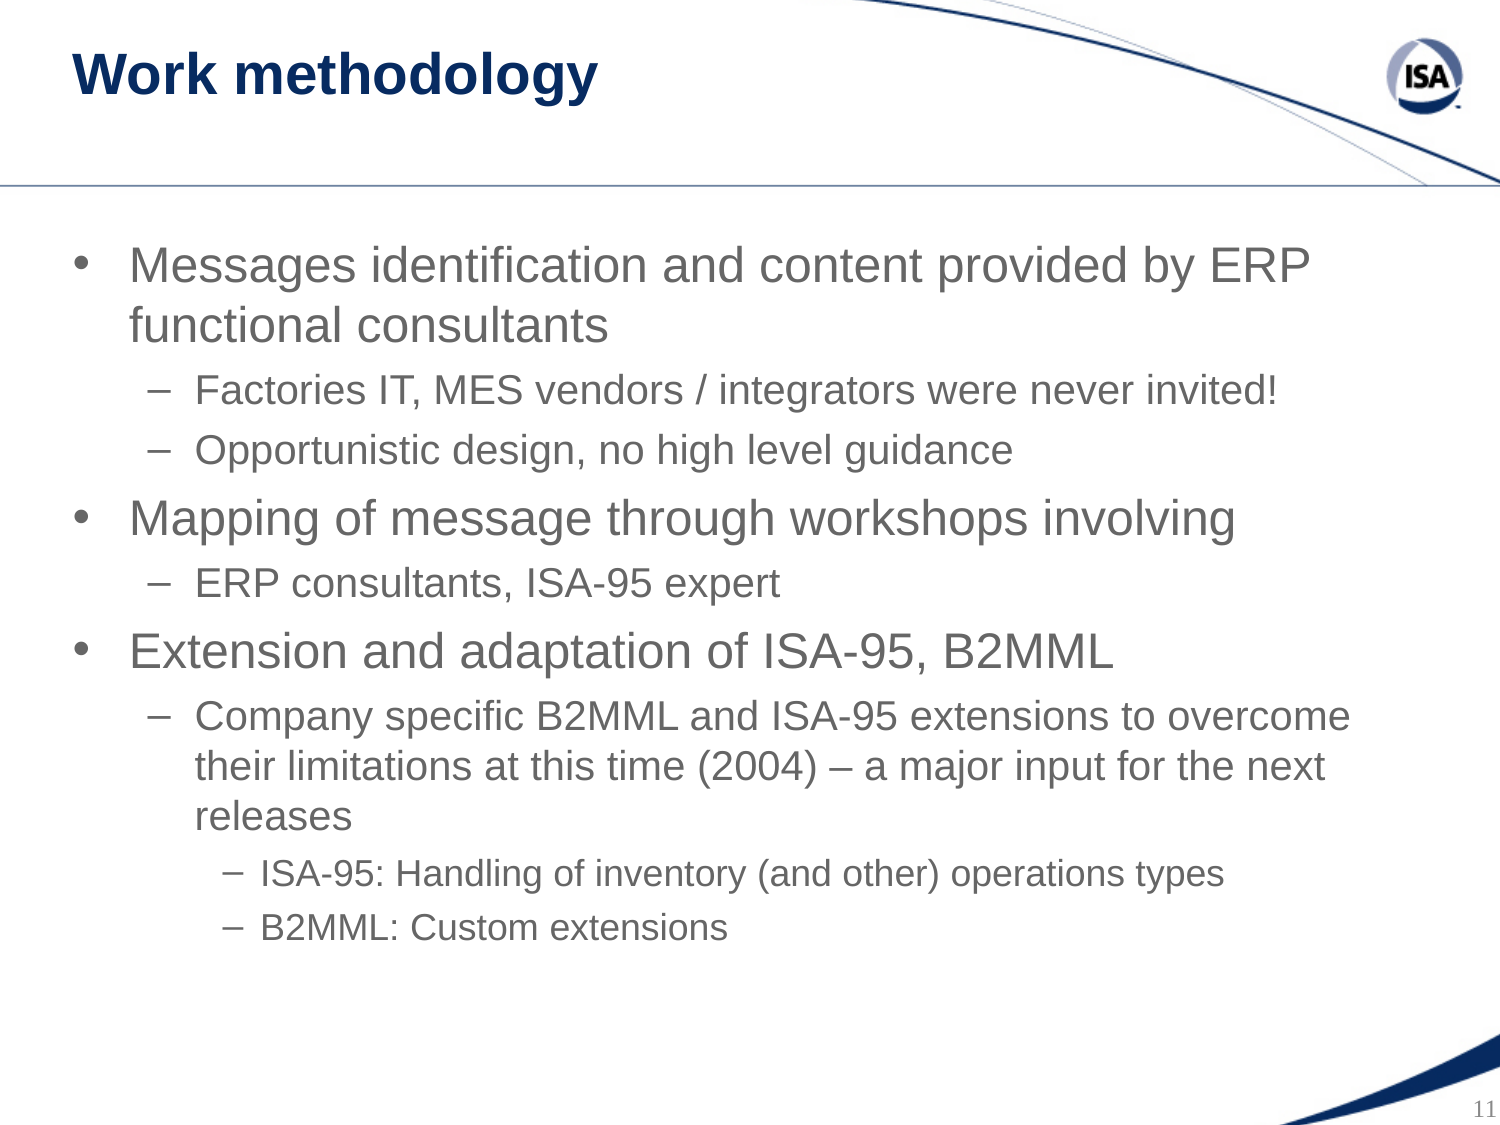

# Work methodology
Messages identification and content provided by ERP functional consultants
Factories IT, MES vendors / integrators were never invited!
Opportunistic design, no high level guidance
Mapping of message through workshops involving
ERP consultants, ISA-95 expert
Extension and adaptation of ISA-95, B2MML
Company specific B2MML and ISA-95 extensions to overcome their limitations at this time (2004) – a major input for the next releases
ISA-95: Handling of inventory (and other) operations types
B2MML: Custom extensions